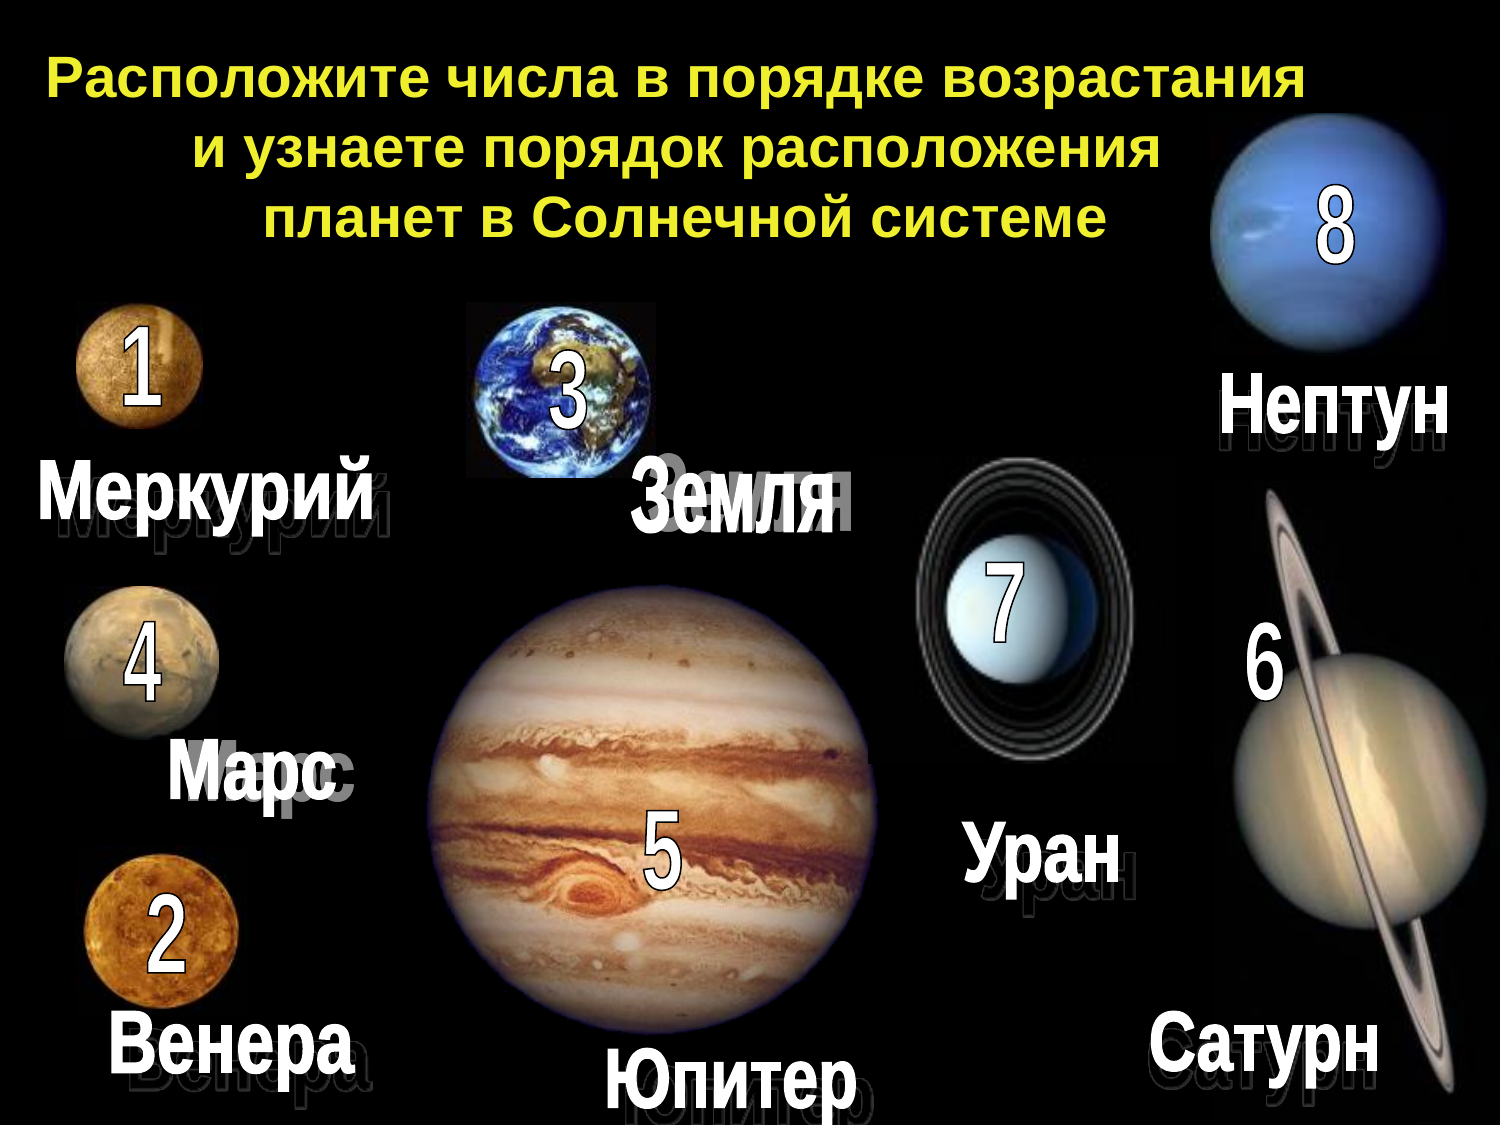

Расположите числа в порядке возрастания
и узнаете порядок расположения
планет в Солнечной системе
8
1
3
Нептун
Меркурий
Земля
7
4
6
Марс
5
Уран
2
Венера
Сатурн
Юпитер